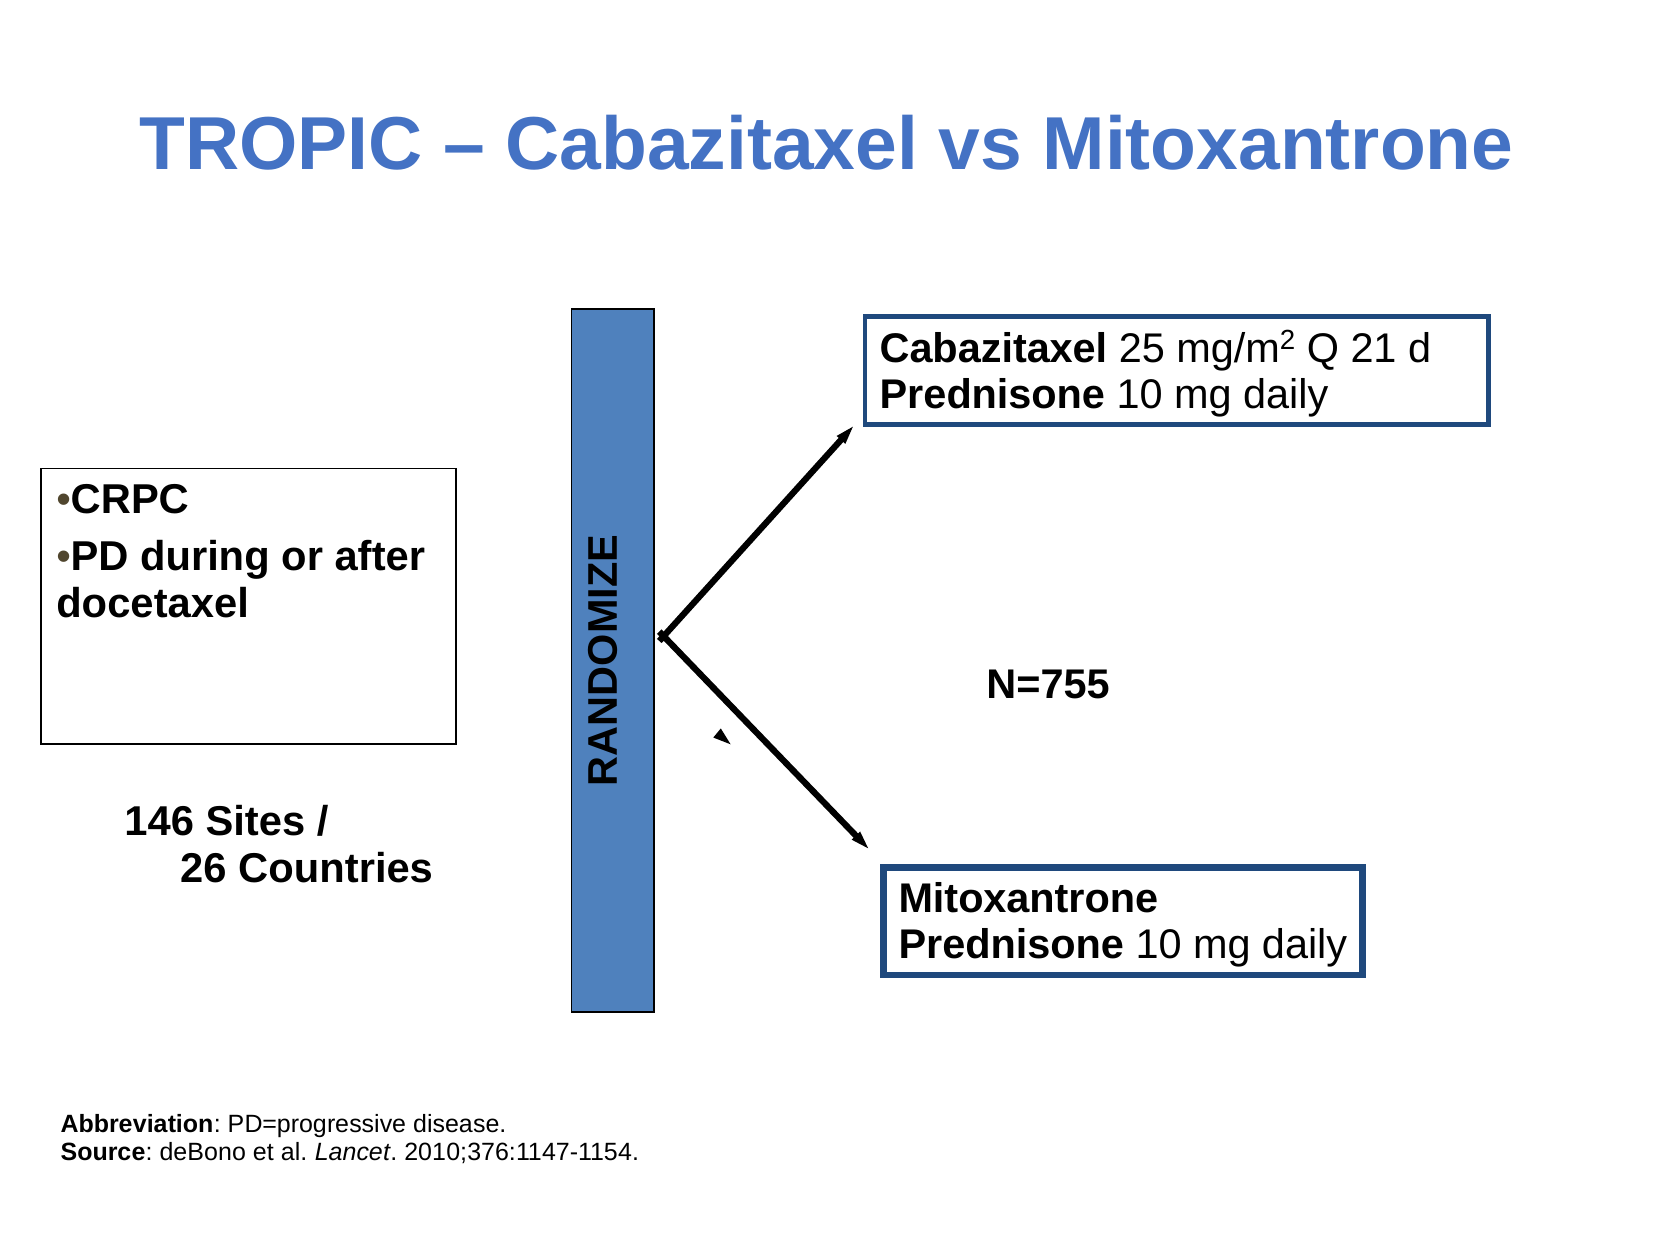

TROPIC – Cabazitaxel vs Mitoxantrone
RANDOMIZE
Cabazitaxel 25 mg/m2 Q 21 d
Prednisone 10 mg daily
CRPC
PD during or after docetaxel
N=755
146 Sites /
26 Countries
Mitoxantrone
Prednisone 10 mg daily
Abbreviation: PD=progressive disease.
Source: deBono et al. Lancet. 2010;376:1147-1154.